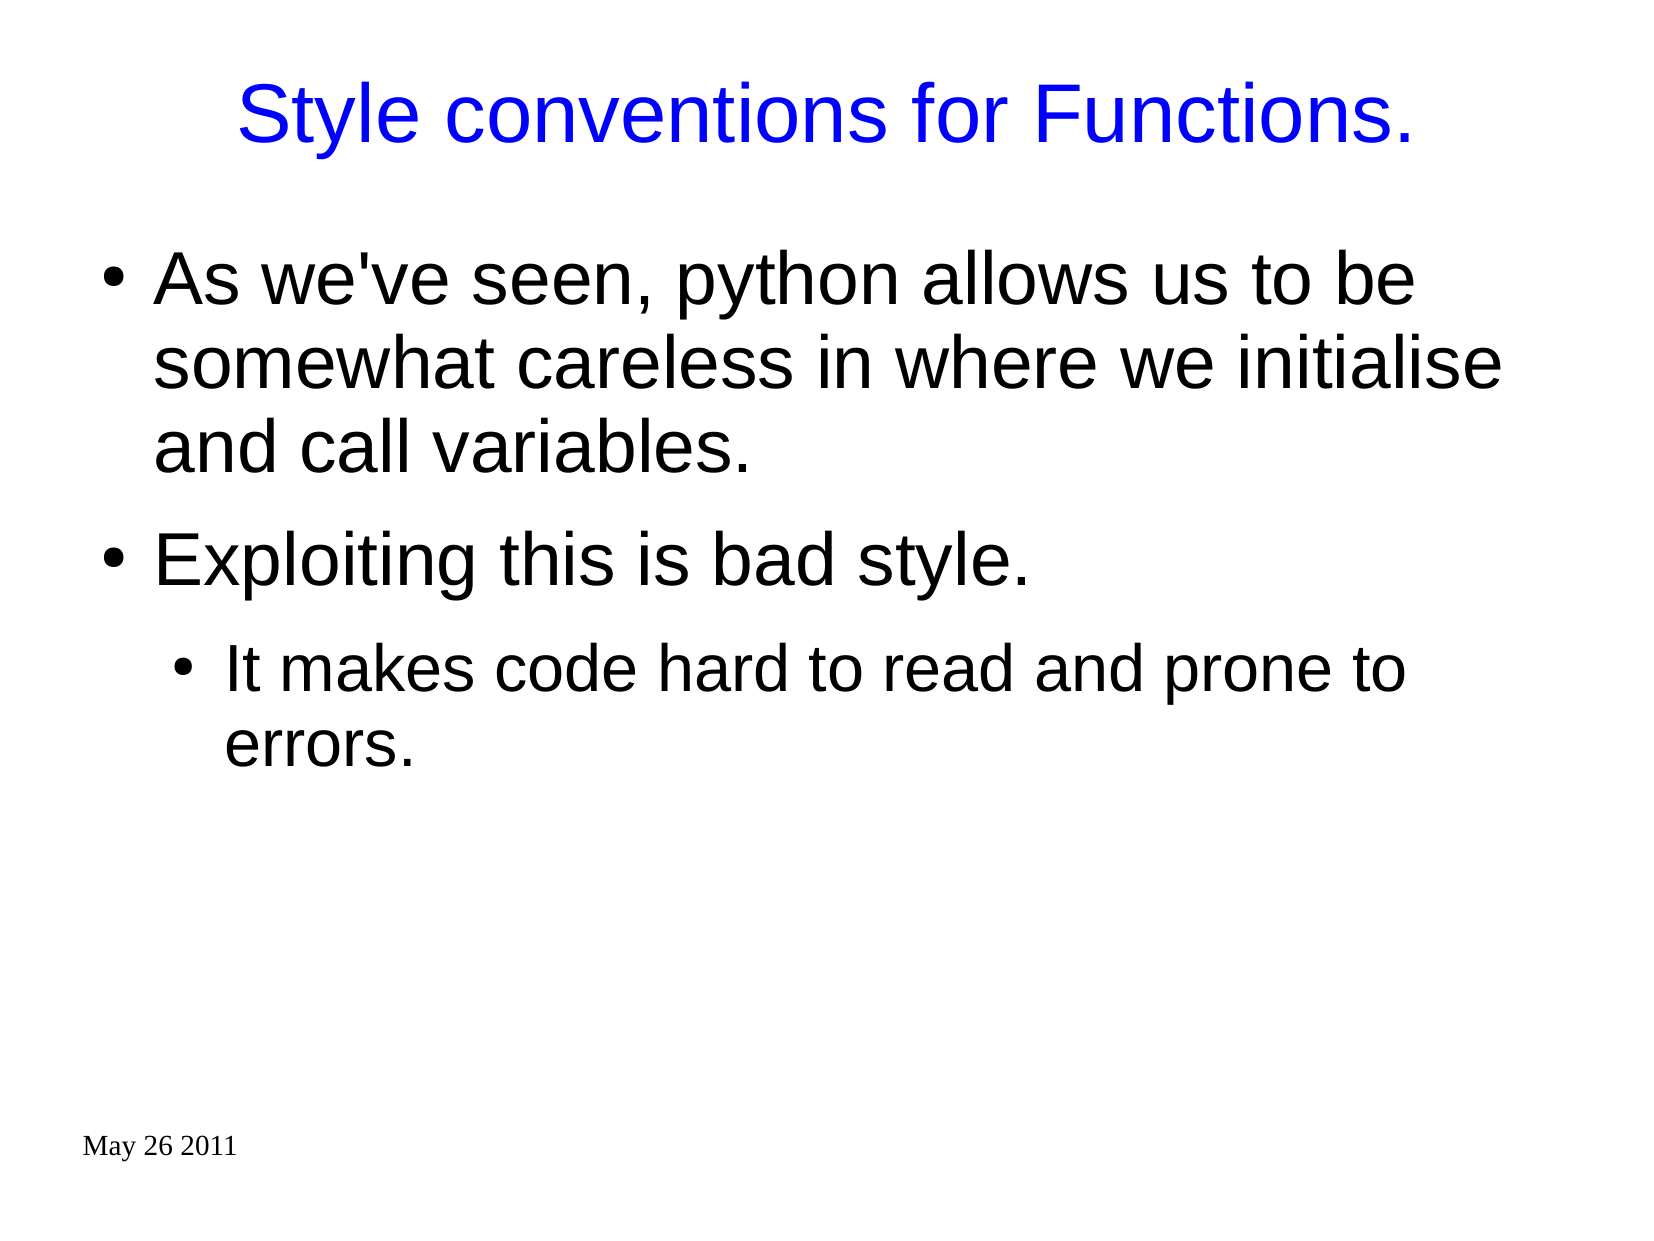

# Style conventions for Functions.
As we've seen, python allows us to be somewhat careless in where we initialise and call variables.
Exploiting this is bad style.
It makes code hard to read and prone to errors.
May 26 2011